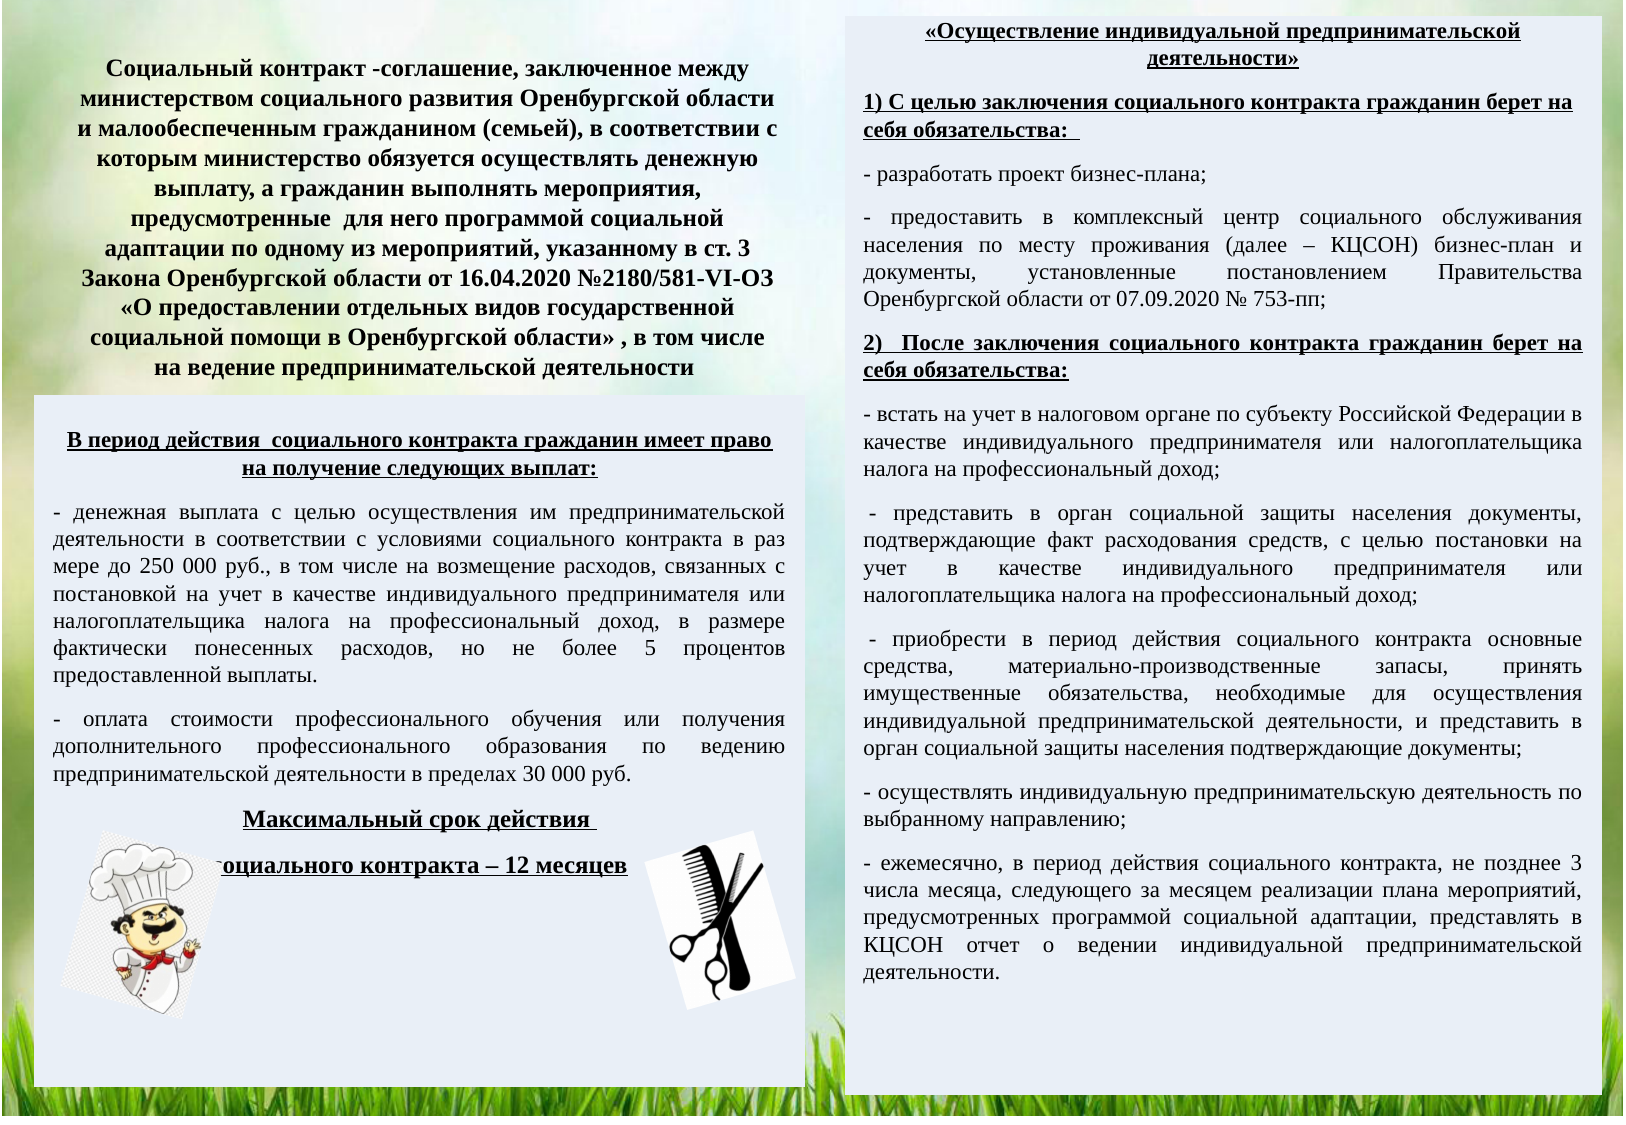

| «Осуществление индивидуальной предпринимательской деятельности» 1) С целью заключения социального контракта гражданин берет на себя обязательства: - разработать проект бизнес-плана; - предоставить в комплексный центр социального обслуживания населения по месту проживания (далее – КЦСОН) бизнес-план и документы, установленные постановлением Правительства Оренбургской области от 07.09.2020 № 753-пп; 2) После заключения социального контракта гражданин берет на себя обязательства: - встать на учет в налоговом органе по субъекту Российской Федерации в качестве индивидуального предпринимателя или налогоплательщика налога на профессиональный доход;  - представить в орган социальной защиты населения документы, подтверждающие факт расходования средств, с целью постановки на учет в качестве индивидуального предпринимателя или налогоплательщика налога на профессиональный доход;  - приобрести в период действия социального контракта основные средства, материально-производственные запасы, принять имущественные обязательства, необходимые для осуществления индивидуальной предпринимательской деятельности, и представить в орган социальной защиты населения подтверждающие документы; - осуществлять индивидуальную предпринимательскую деятельность по выбранному направлению; - ежемесячно, в период действия социального контракта, не позднее 3 числа месяца, следующего за месяцем реализации плана мероприятий, предусмотренных программой социальной адаптации, представлять в КЦСОН отчет о ведении индивидуальной предпринимательской деятельности. |
| --- |
Социальный контракт -соглашение, заключенное между министерством социального развития Оренбургской области и малообеспеченным гражданином (семьей), в соответствии с которым министерство обязуется осуществлять денежную выплату, а гражданин выполнять мероприятия, предусмотренные для него программой социальной адаптации по одному из мероприятий, указанному в ст. 3 Закона Оренбургской области от 16.04.2020 №2180/581-VI-ОЗ «О предоставлении отдельных видов государственной социальной помощи в Оренбургской области» , в том числе на ведение предпринимательской деятельности
| В период действия социального контракта гражданин имеет право на получение следующих выплат: - денежная выплата с целью осуществления им предпринимательской деятельности в соответствии с условиями социального контракта в раз мере до 250 000 руб., в том числе на возмещение расходов, связанных с постановкой на учет в качестве индивидуального предпринимателя или налогоплательщика налога на профессиональный доход, в размере фактически понесенных расходов, но не более 5 процентов предоставленной выплаты. - оплата стоимости профессионального обучения или получения дополнительного профессионального образования по ведению предпринимательской деятельности в пределах 30 000 руб. Максимальный срок действия социального контракта – 12 месяцев |
| --- |